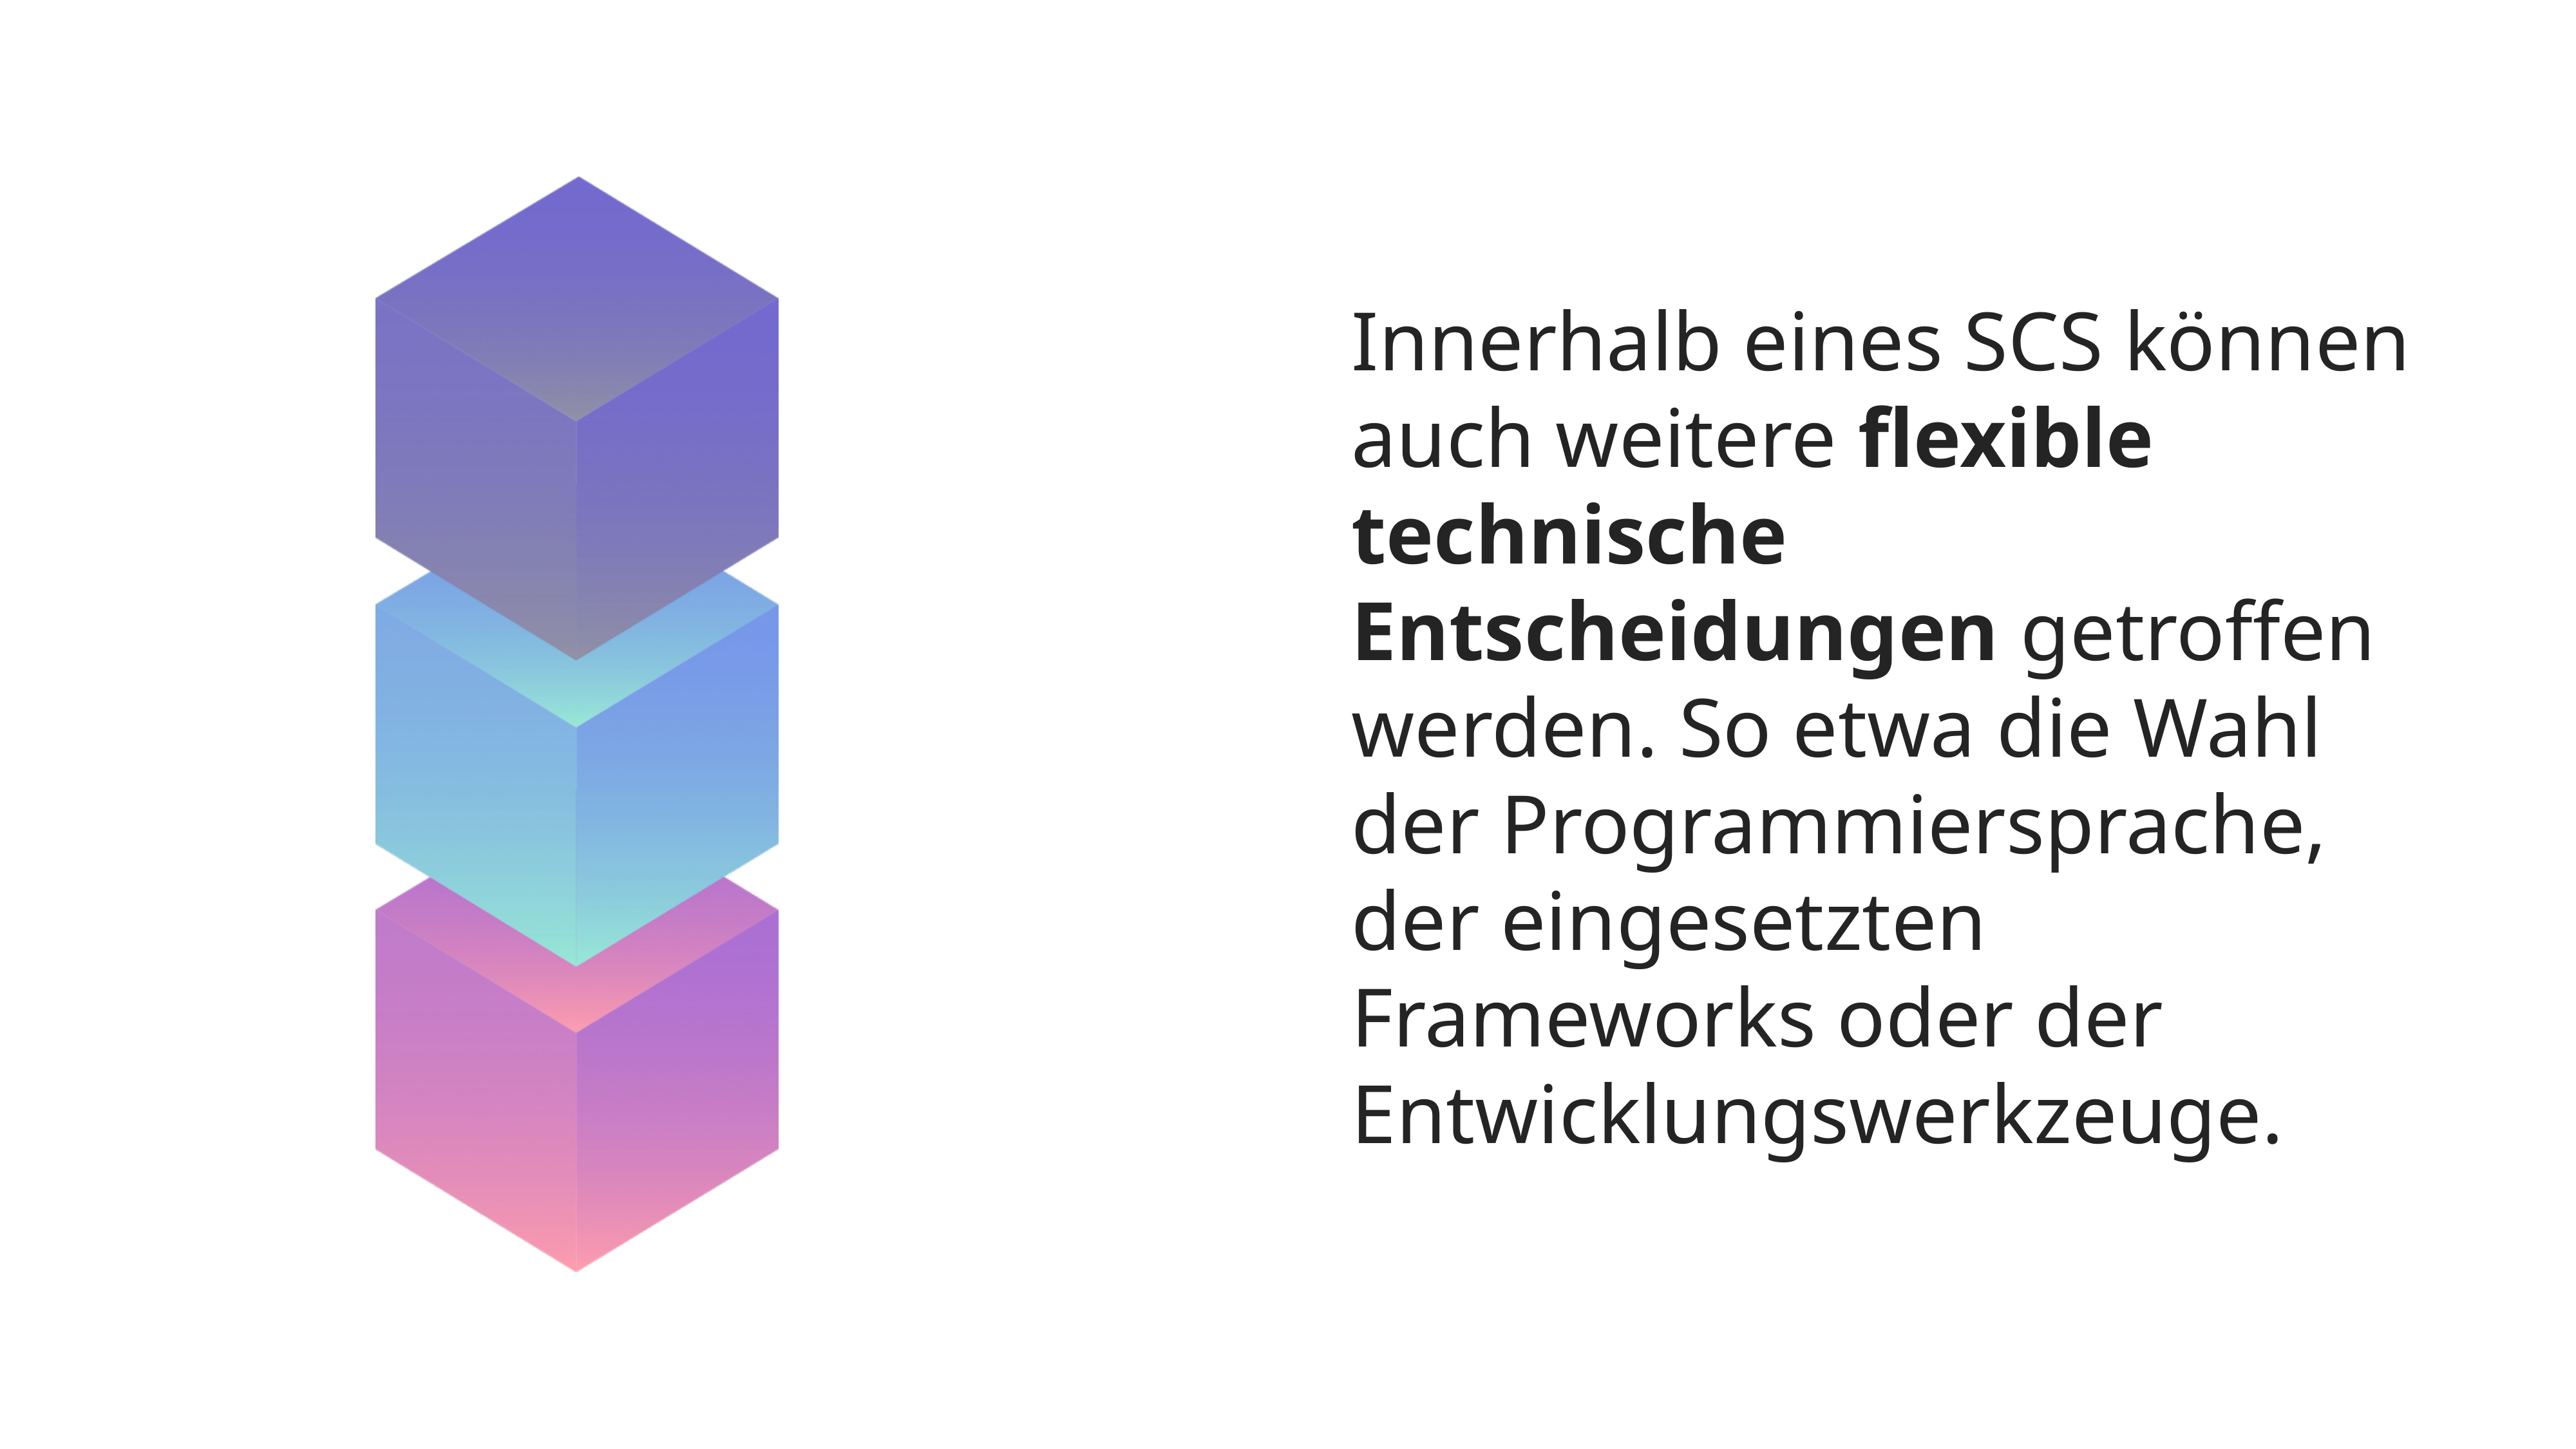

# Innerhalb eines SCS können auch weitere flexible technische Entscheidungen getroffen werden. So etwa die Wahl der Programmiersprache, der eingesetzten Frameworks oder der Entwicklungswerkzeuge.